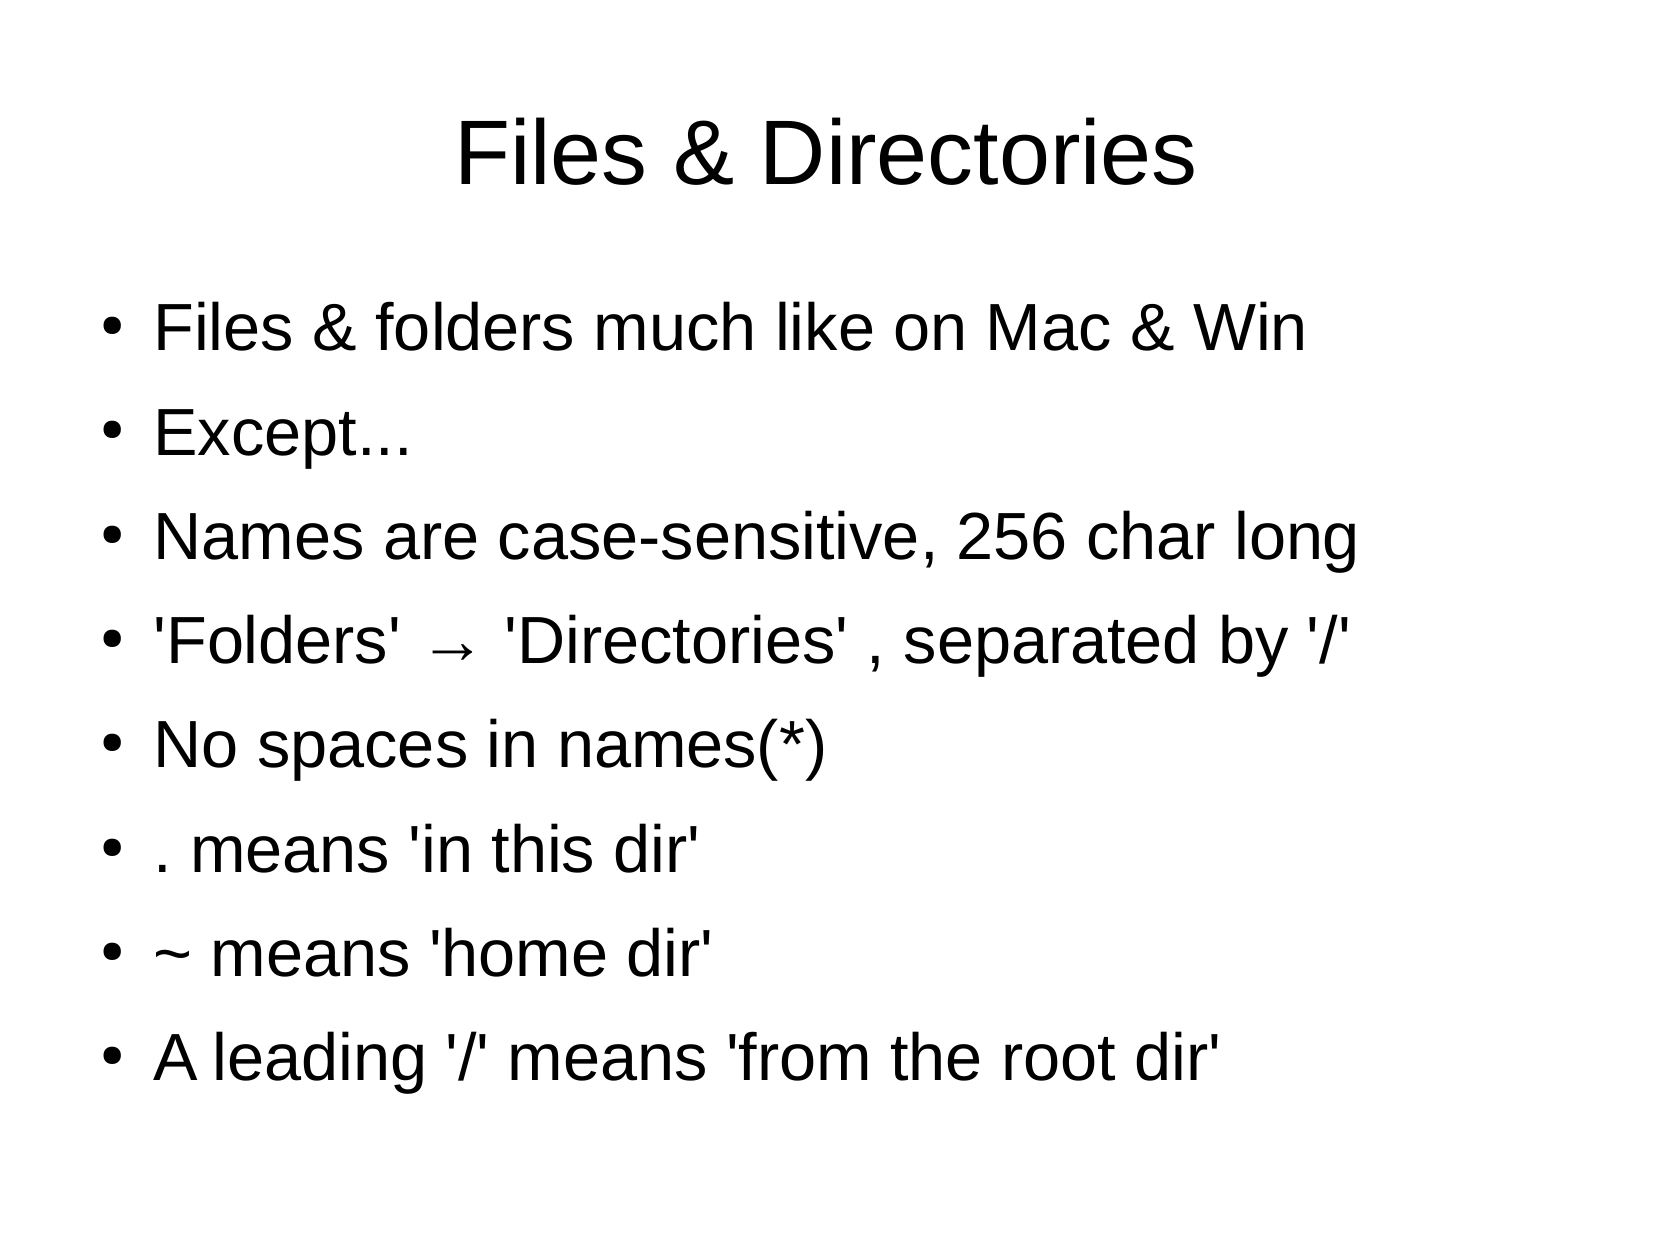

# Files & Directories
Files & folders much like on Mac & Win
Except...
Names are case-sensitive, 256 char long
'Folders' → 'Directories' , separated by '/'
No spaces in names(*)
. means 'in this dir'
~ means 'home dir'
A leading '/' means 'from the root dir'